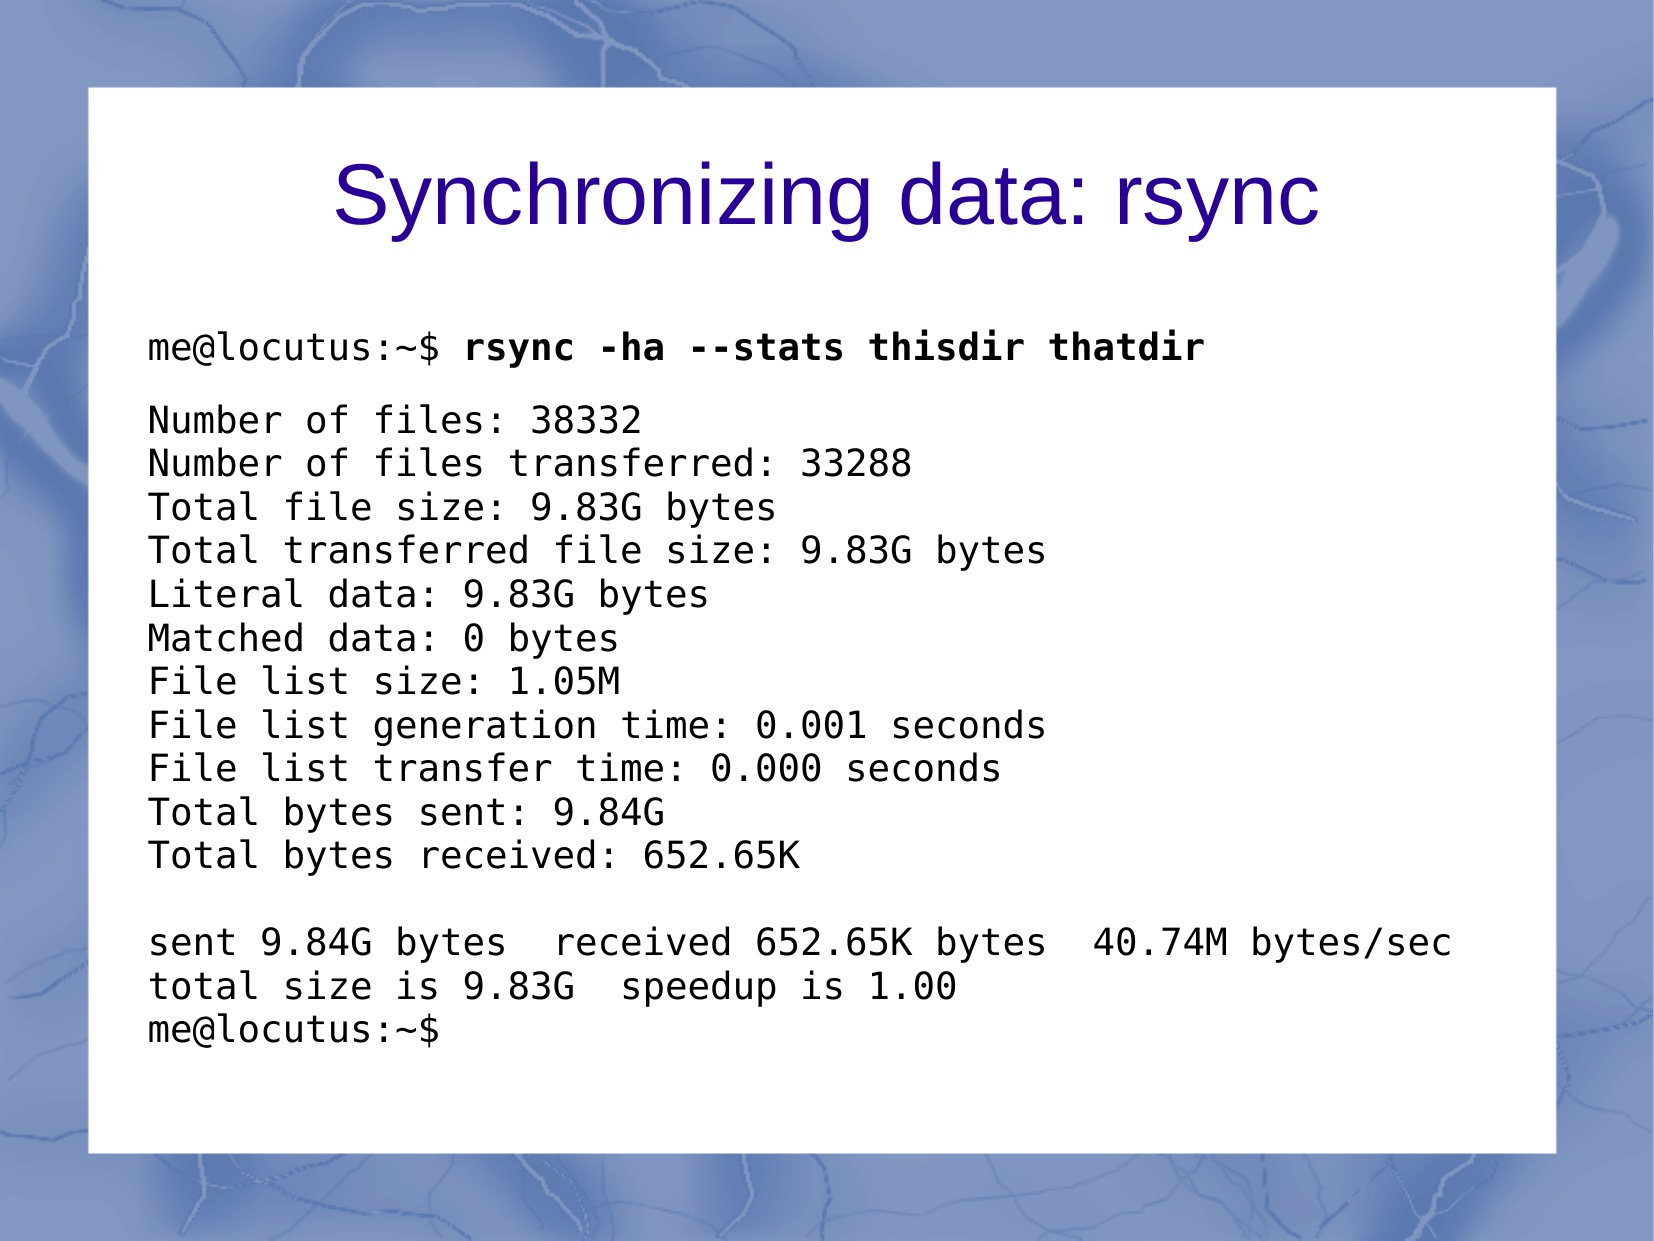

# Synchronizing data: rsync
me@locutus:~$ rsync -ha --stats thisdir thatdir
Number of files: 38332
Number of files transferred: 33288
Total file size: 9.83G bytes
Total transferred file size: 9.83G bytes
Literal data: 9.83G bytes
Matched data: 0 bytes
File list size: 1.05M
File list generation time: 0.001 seconds
File list transfer time: 0.000 seconds
Total bytes sent: 9.84G
Total bytes received: 652.65K
sent 9.84G bytes received 652.65K bytes 40.74M bytes/sec
total size is 9.83G speedup is 1.00
me@locutus:~$